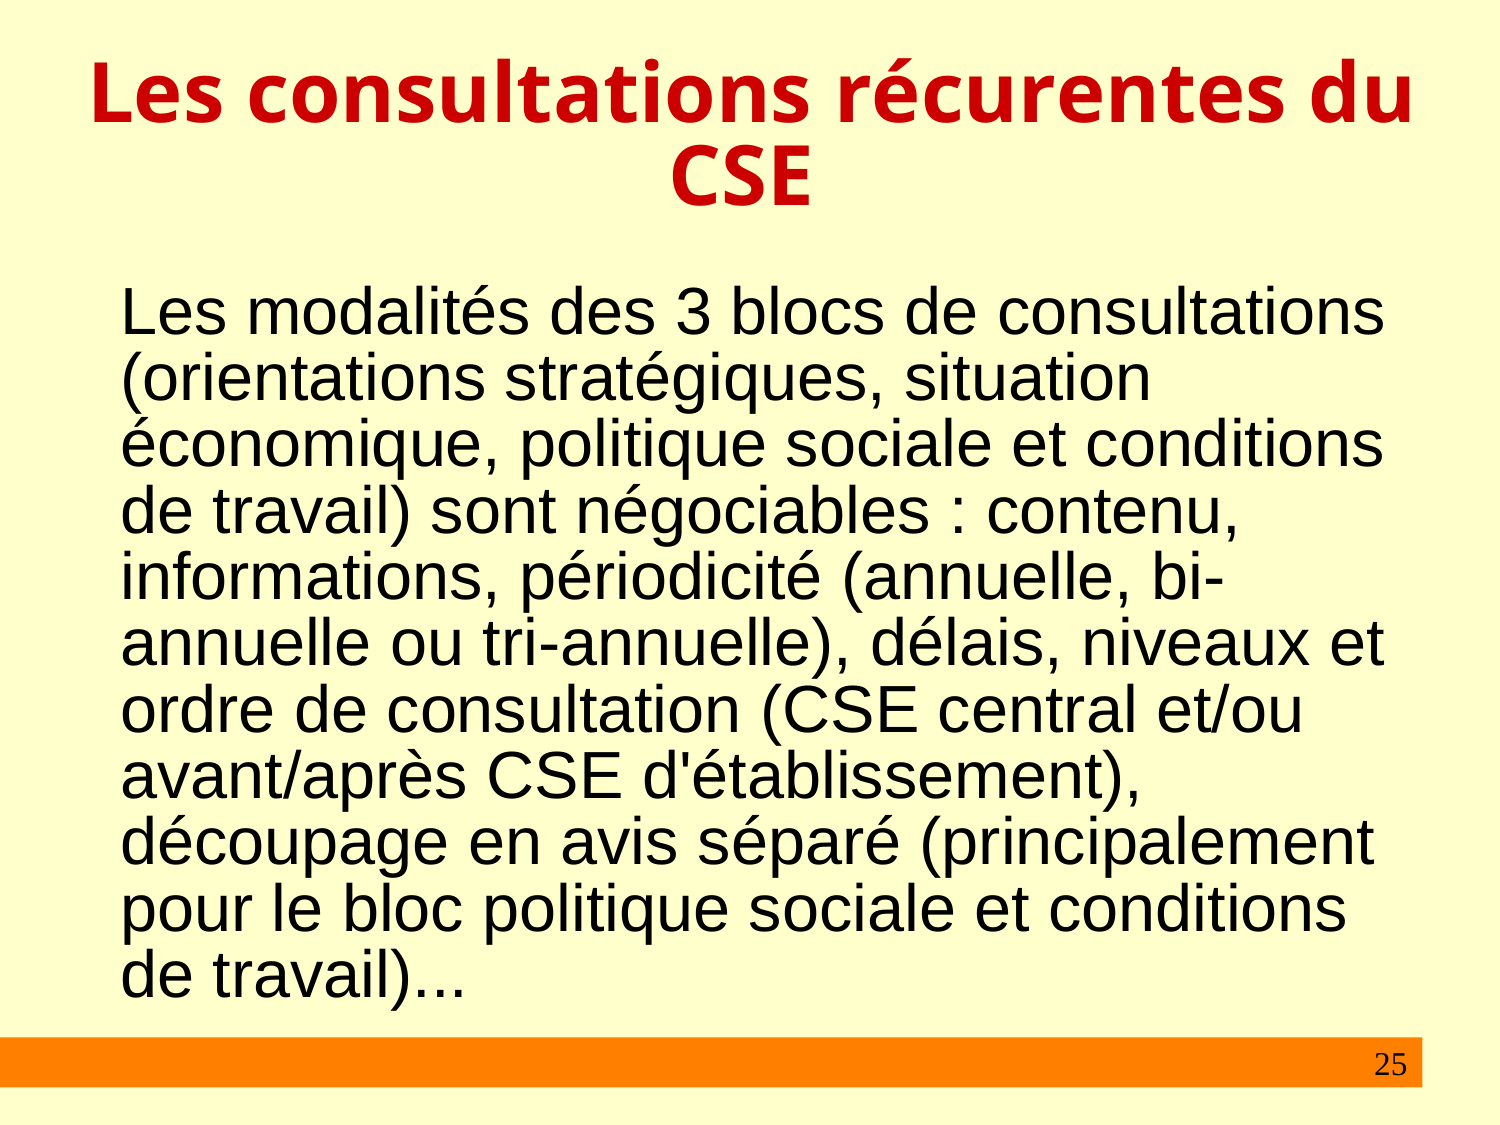

# Les consultations récurentes du CSE
Les modalités des 3 blocs de consultations (orientations stratégiques, situation économique, politique sociale et conditions de travail) sont négociables : contenu, informations, périodicité (annuelle, bi-annuelle ou tri-annuelle), délais, niveaux et ordre de consultation (CSE central et/ou avant/après CSE d'établissement), découpage en avis séparé (principalement pour le bloc politique sociale et conditions de travail)...